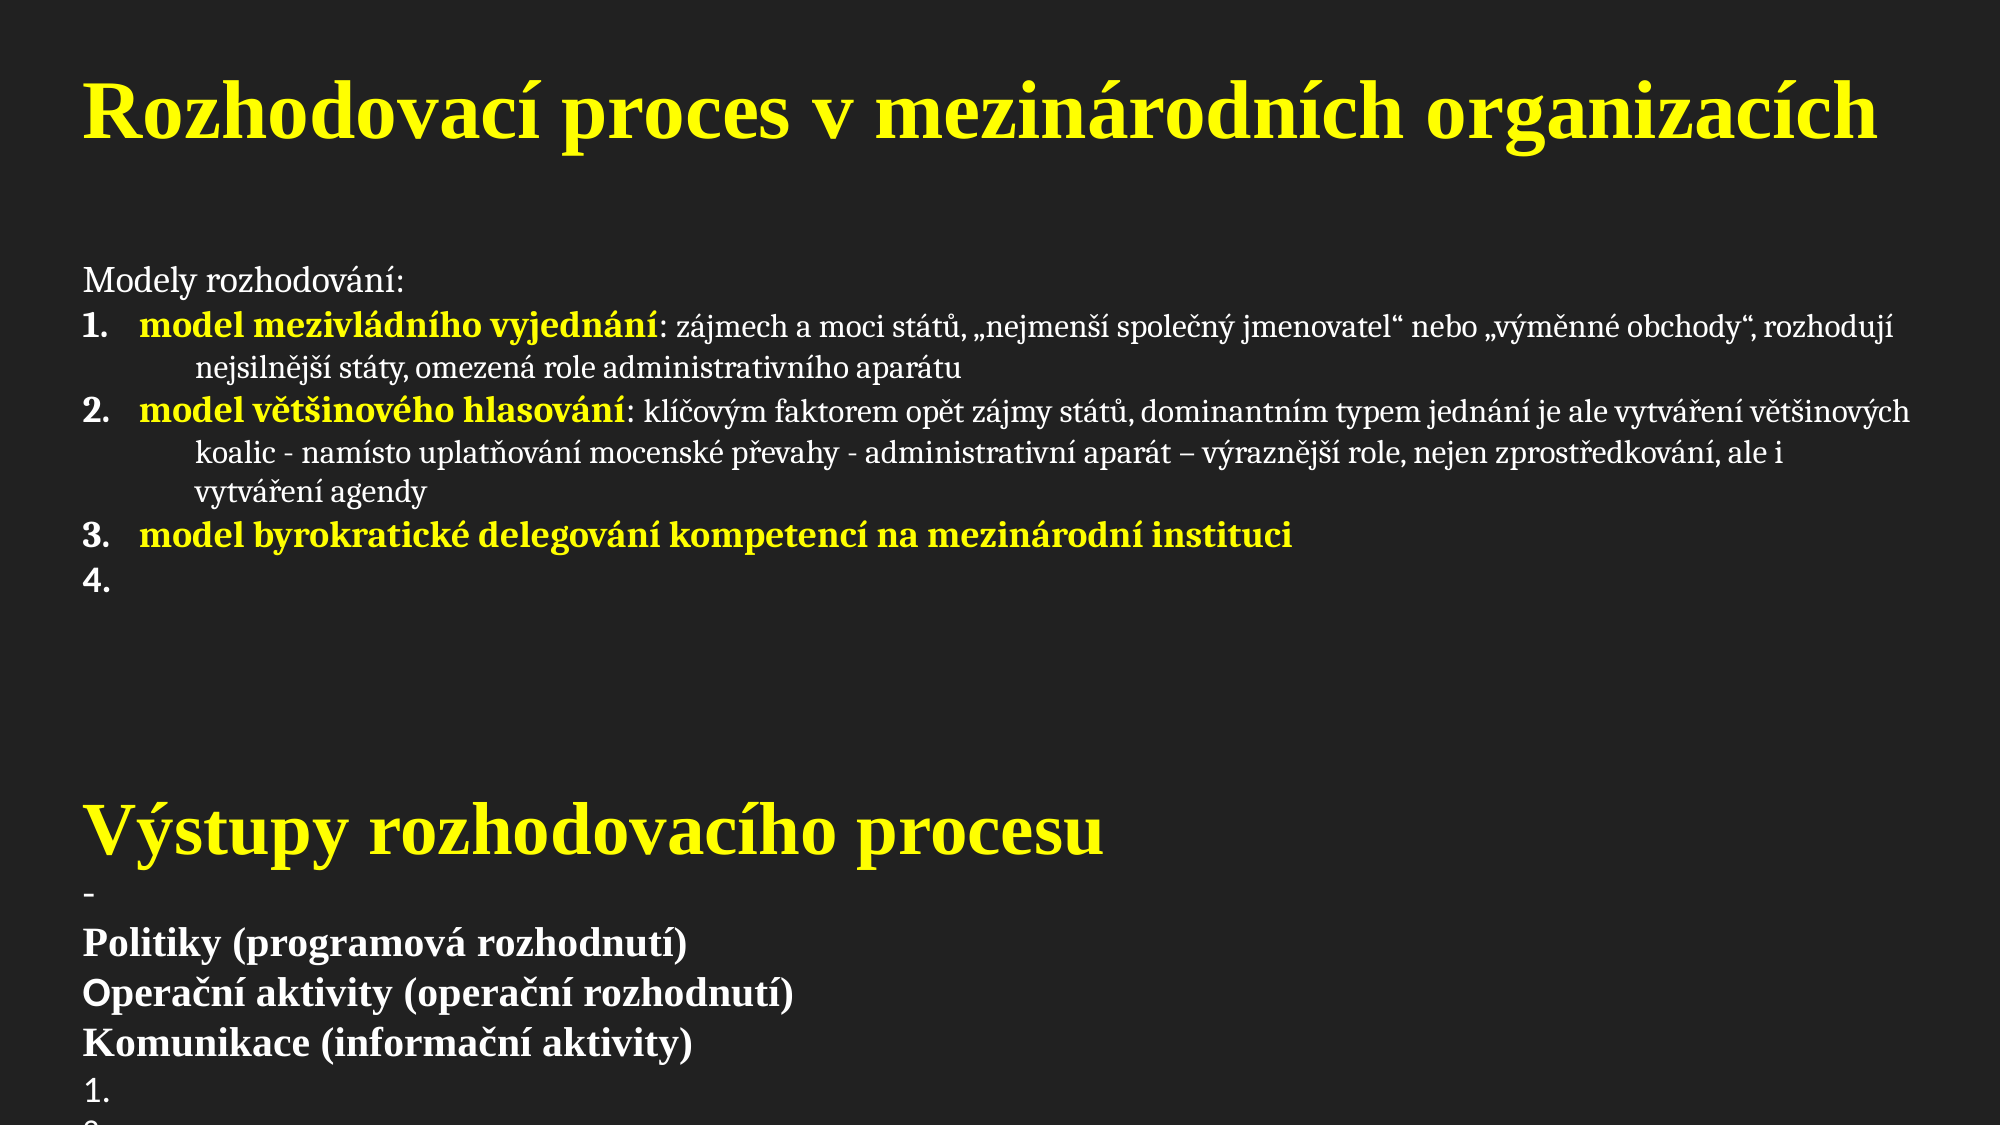

Rozhodovací proces v mezinárodních organizacích
Modely rozhodování:
model mezivládního vyjednání: zájmech a moci států, „nejmenší společný jmenovatel“ nebo „výměnné obchody“, rozhodují nejsilnější státy, omezená role administrativního aparátu
model většinového hlasování: klíčovým faktorem opět zájmy států, dominantním typem jednání je ale vytváření většinových koalic - namísto uplatňování mocenské převahy - administrativní aparát – výraznější role, nejen zprostředkování, ale i vytváření agendy
model byrokratické delegování kompetencí na mezinárodní instituci
Výstupy rozhodovacího procesu
Politiky (programová rozhodnutí)
Operační aktivity (operační rozhodnutí)
Komunikace (informační aktivity)